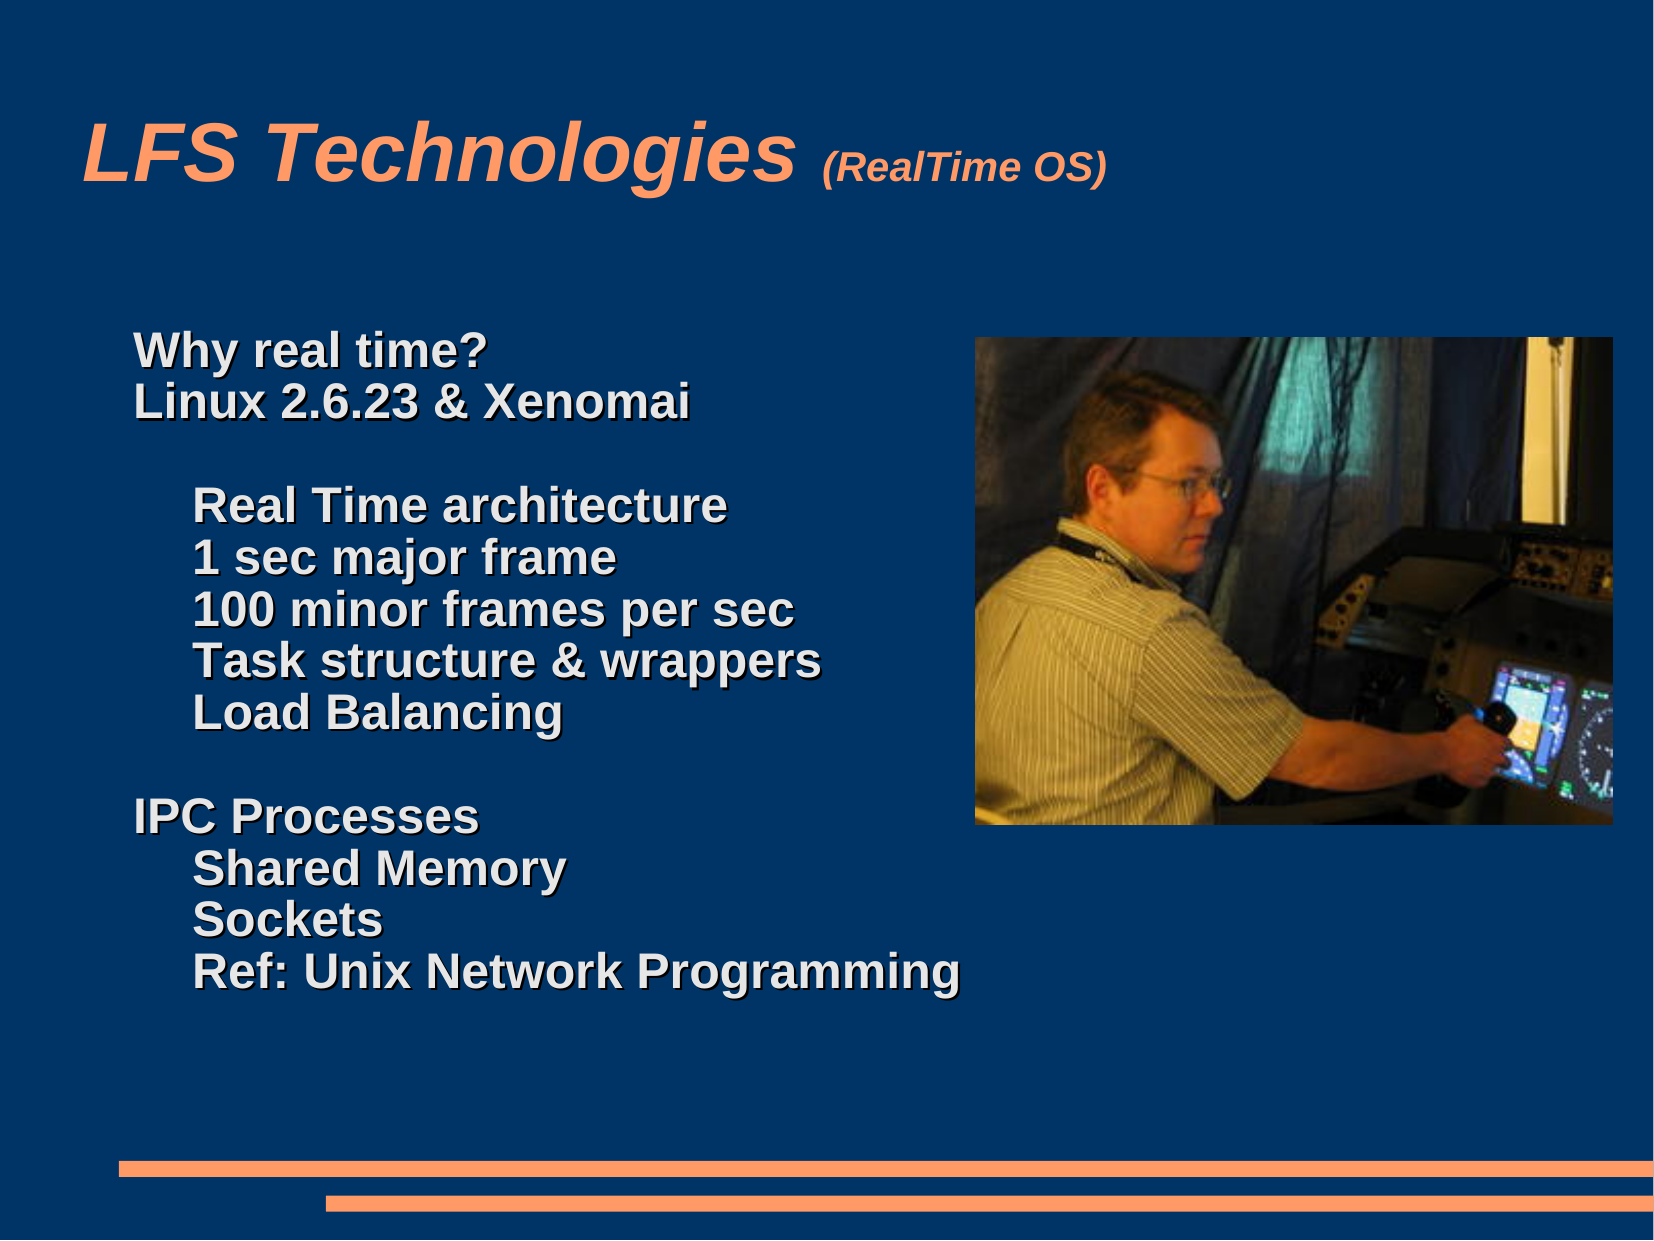

# LFS Technologies (RealTime OS)‏
Why real time?
Linux 2.6.23 & Xenomai
Real Time architecture
1 sec major frame
100 minor frames per sec
Task structure & wrappers
Load Balancing
IPC Processes
Shared Memory
Sockets
Ref: Unix Network Programming